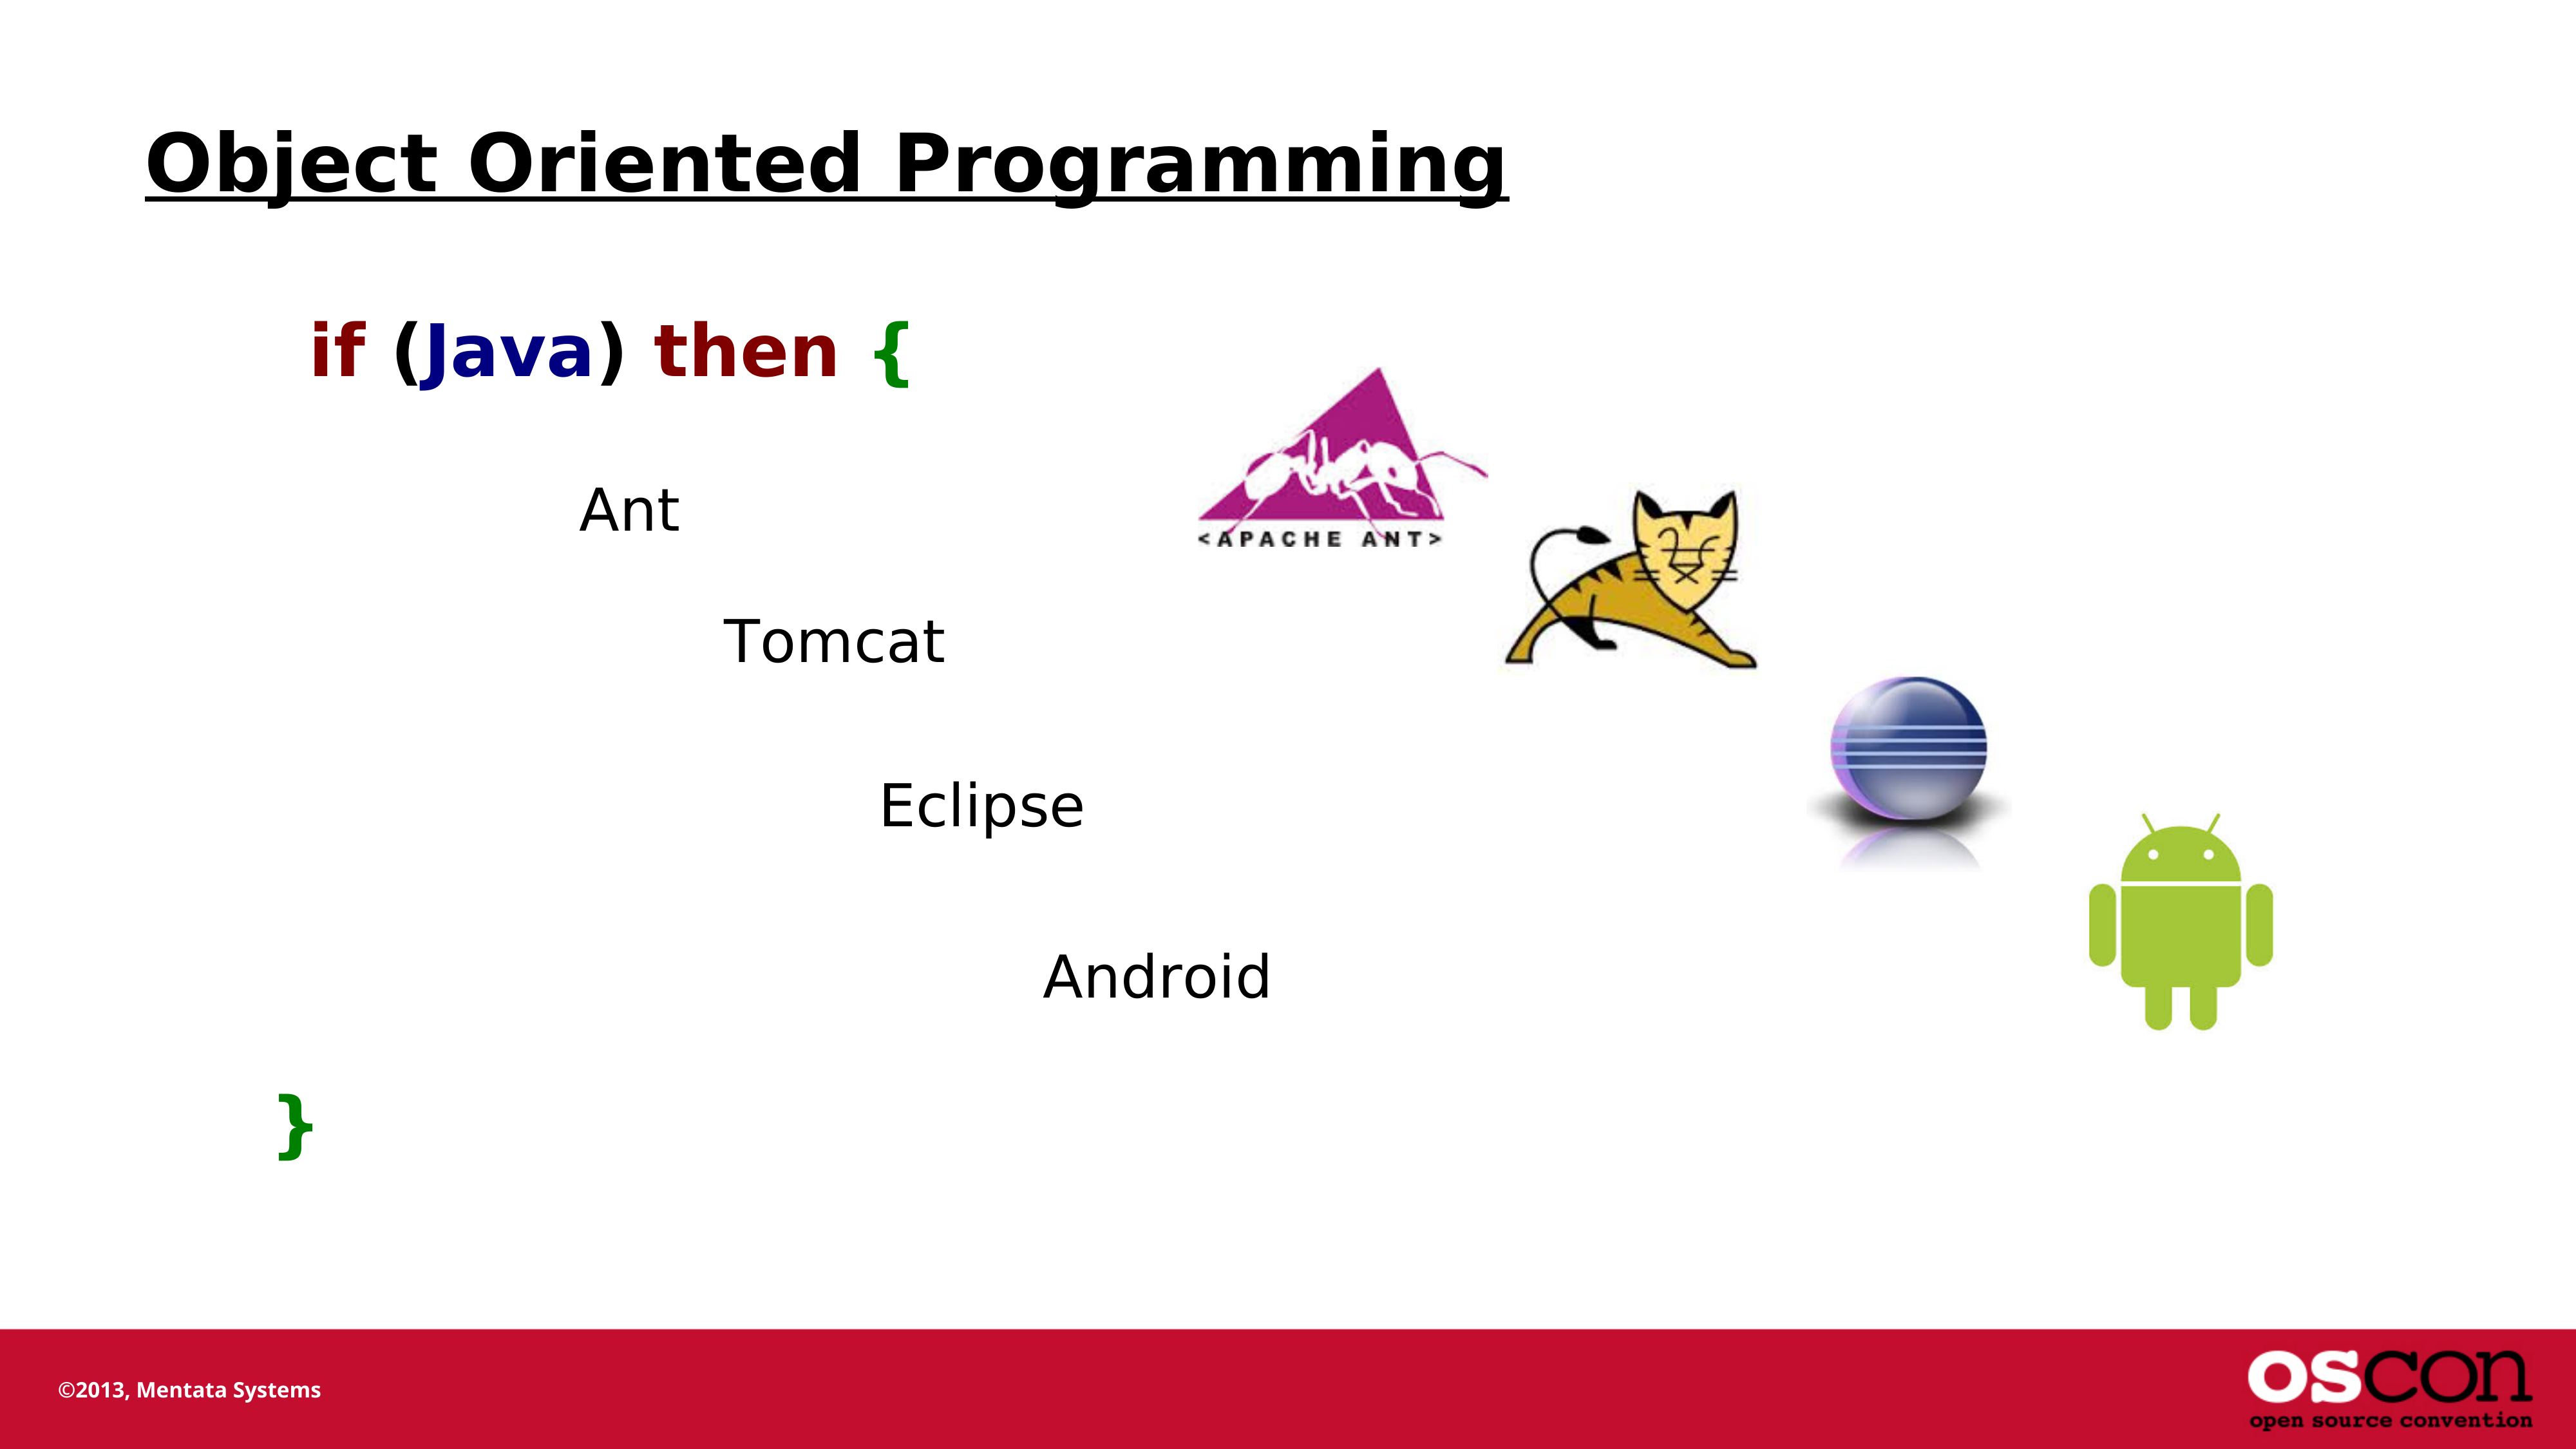

#
Object Oriented Programming
if (Java) then {
Ant
Tomcat
Eclipse
Android
}
©2013, Mentata Systems